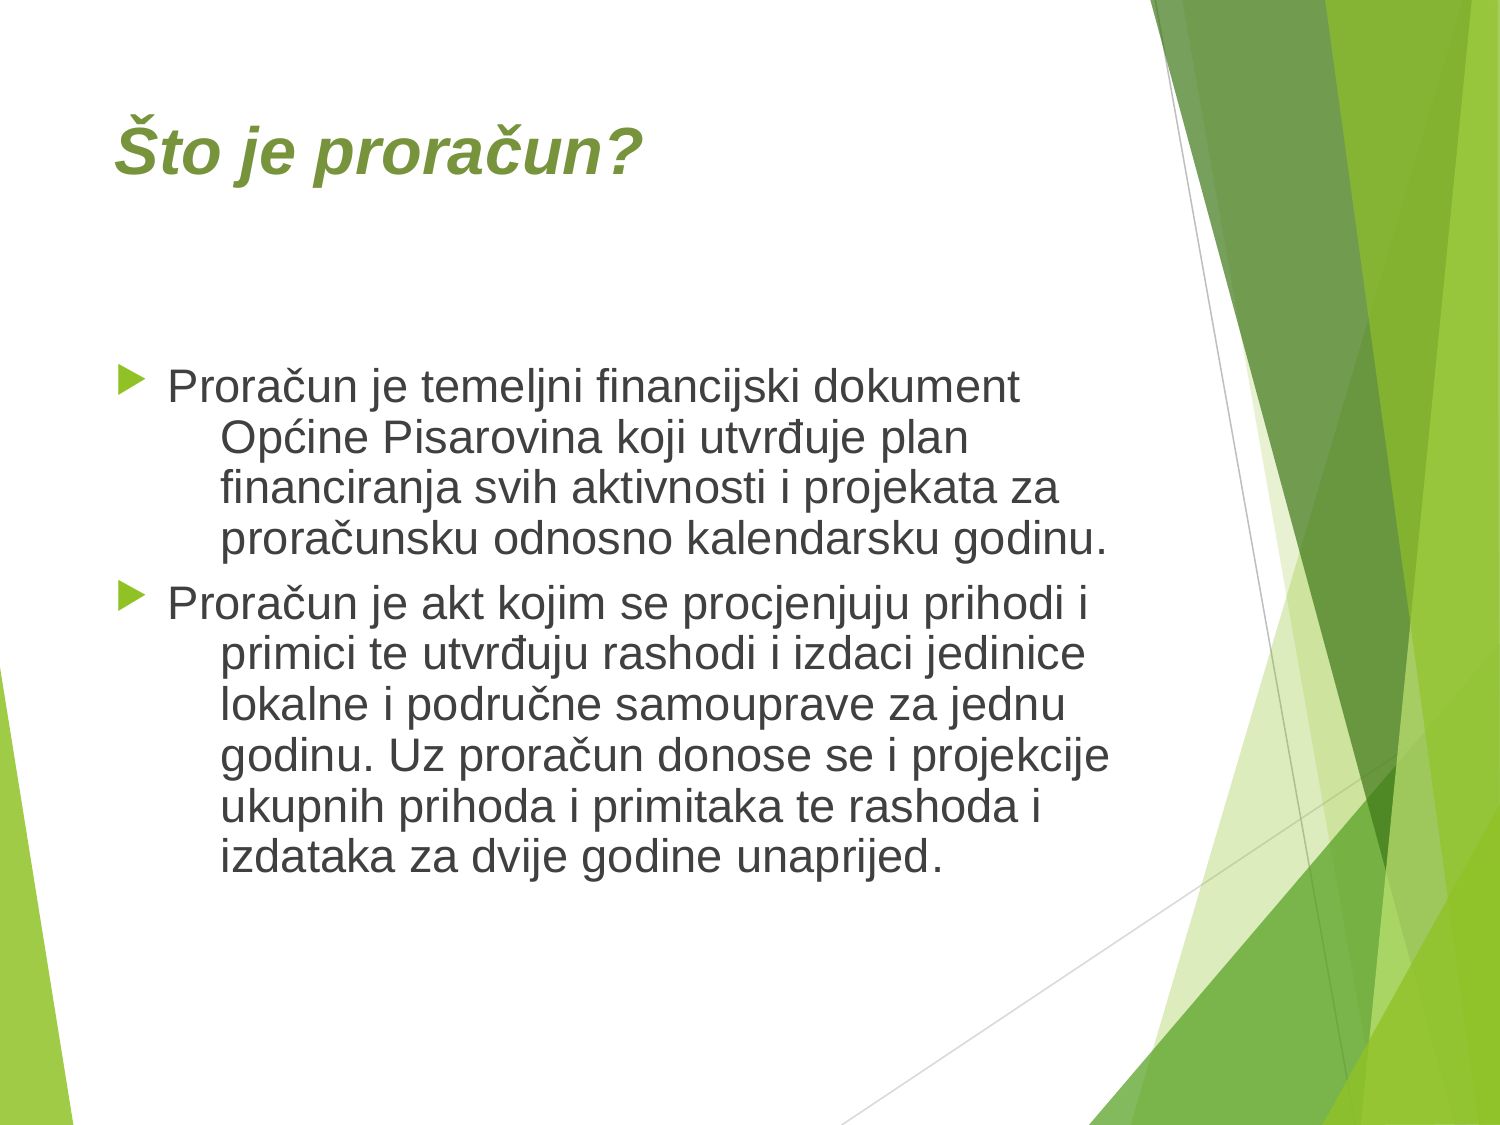

# Što je proračun?
Proračun je temeljni financijski dokument Općine Pisarovina koji utvrđuje plan financiranja svih aktivnosti i projekata za proračunsku odnosno kalendarsku godinu.
Proračun je akt kojim se procjenjuju prihodi i primici te utvrđuju rashodi i izdaci jedinice lokalne i područne samouprave za jednu godinu. Uz proračun donose se i projekcije ukupnih prihoda i primitaka te rashoda i izdataka za dvije godine unaprijed.